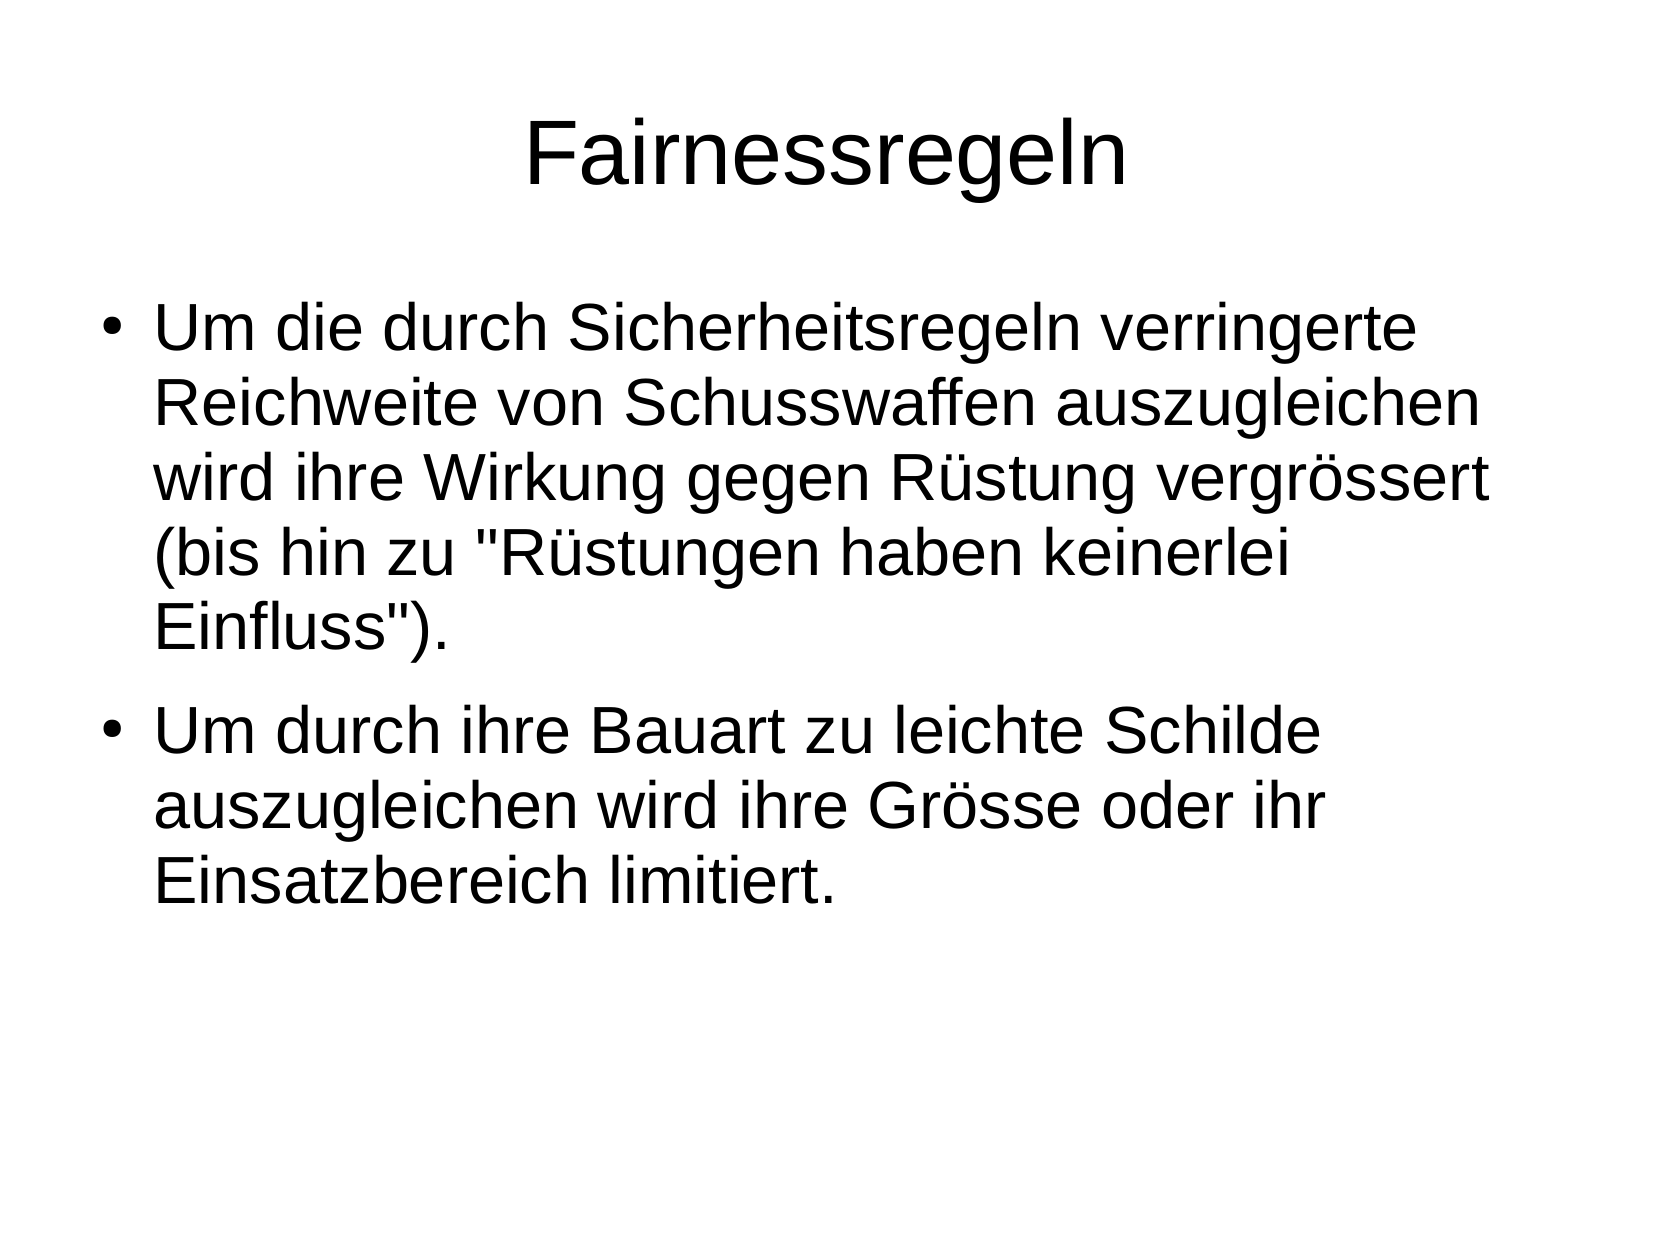

# Fairnessregeln
Um die durch Sicherheitsregeln verringerte Reichweite von Schusswaffen auszugleichen wird ihre Wirkung gegen Rüstung vergrössert (bis hin zu "Rüstungen haben keinerlei Einfluss").
Um durch ihre Bauart zu leichte Schilde auszugleichen wird ihre Grösse oder ihr Einsatzbereich limitiert.